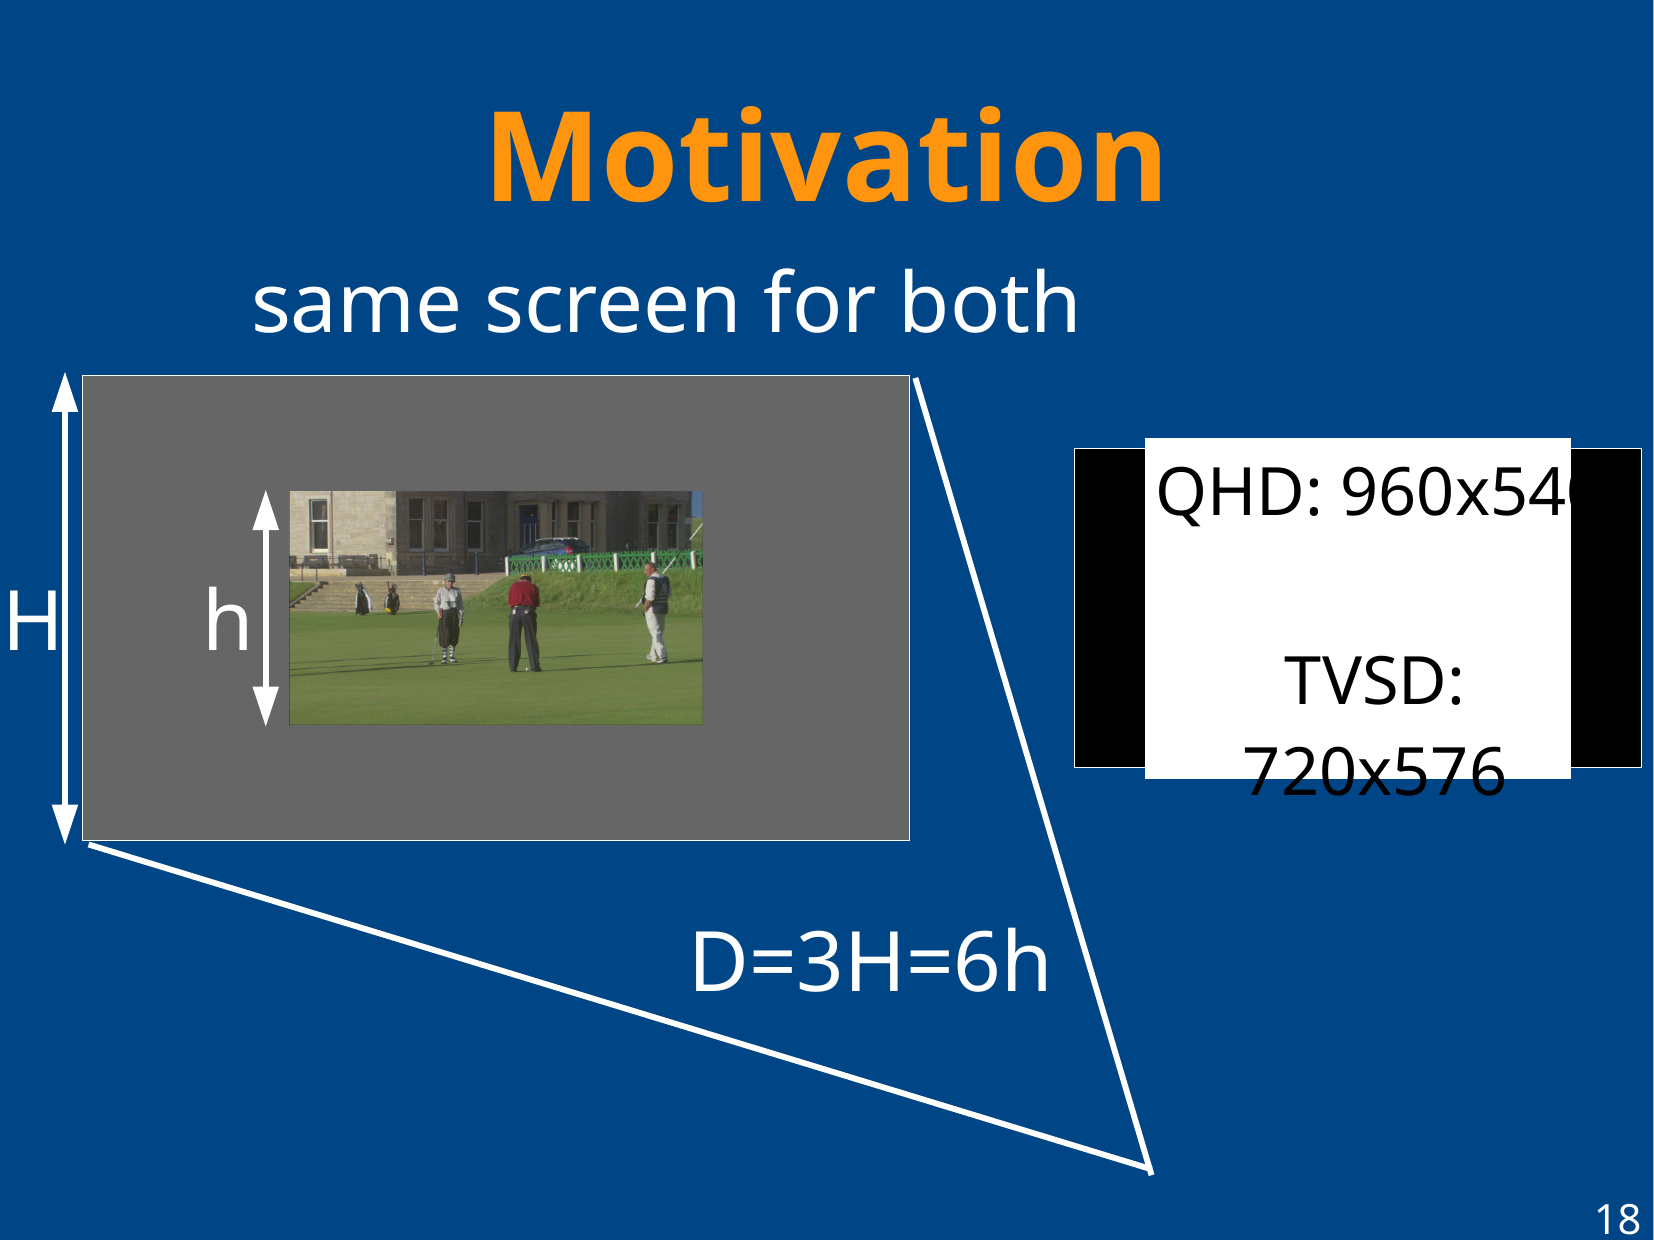

# Motivation
same screen for both formats
QHD: 960x540
h
H
TVSD:
720x576
D=3H=6h
18